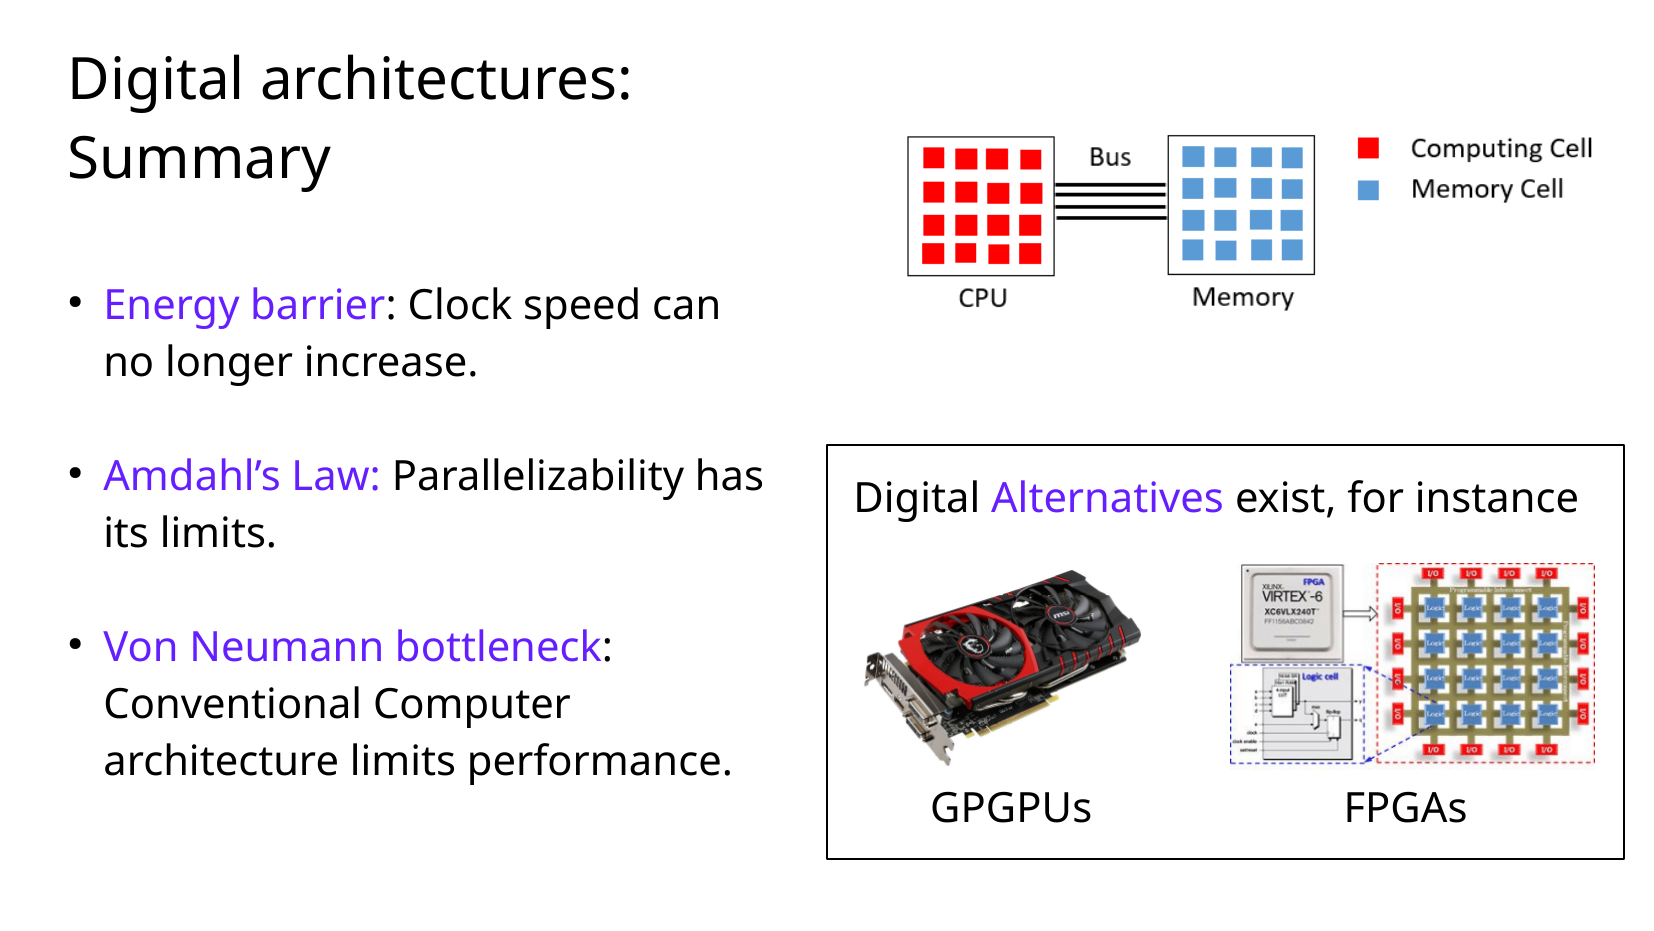

Digital architectures: Summary
Energy barrier: Clock speed can no longer increase.
Amdahl’s Law: Parallelizability has its limits.
Von Neumann bottleneck: Conventional Computer architecture limits performance.
Digital Alternatives exist, for instance
GPGPUs
FPGAs